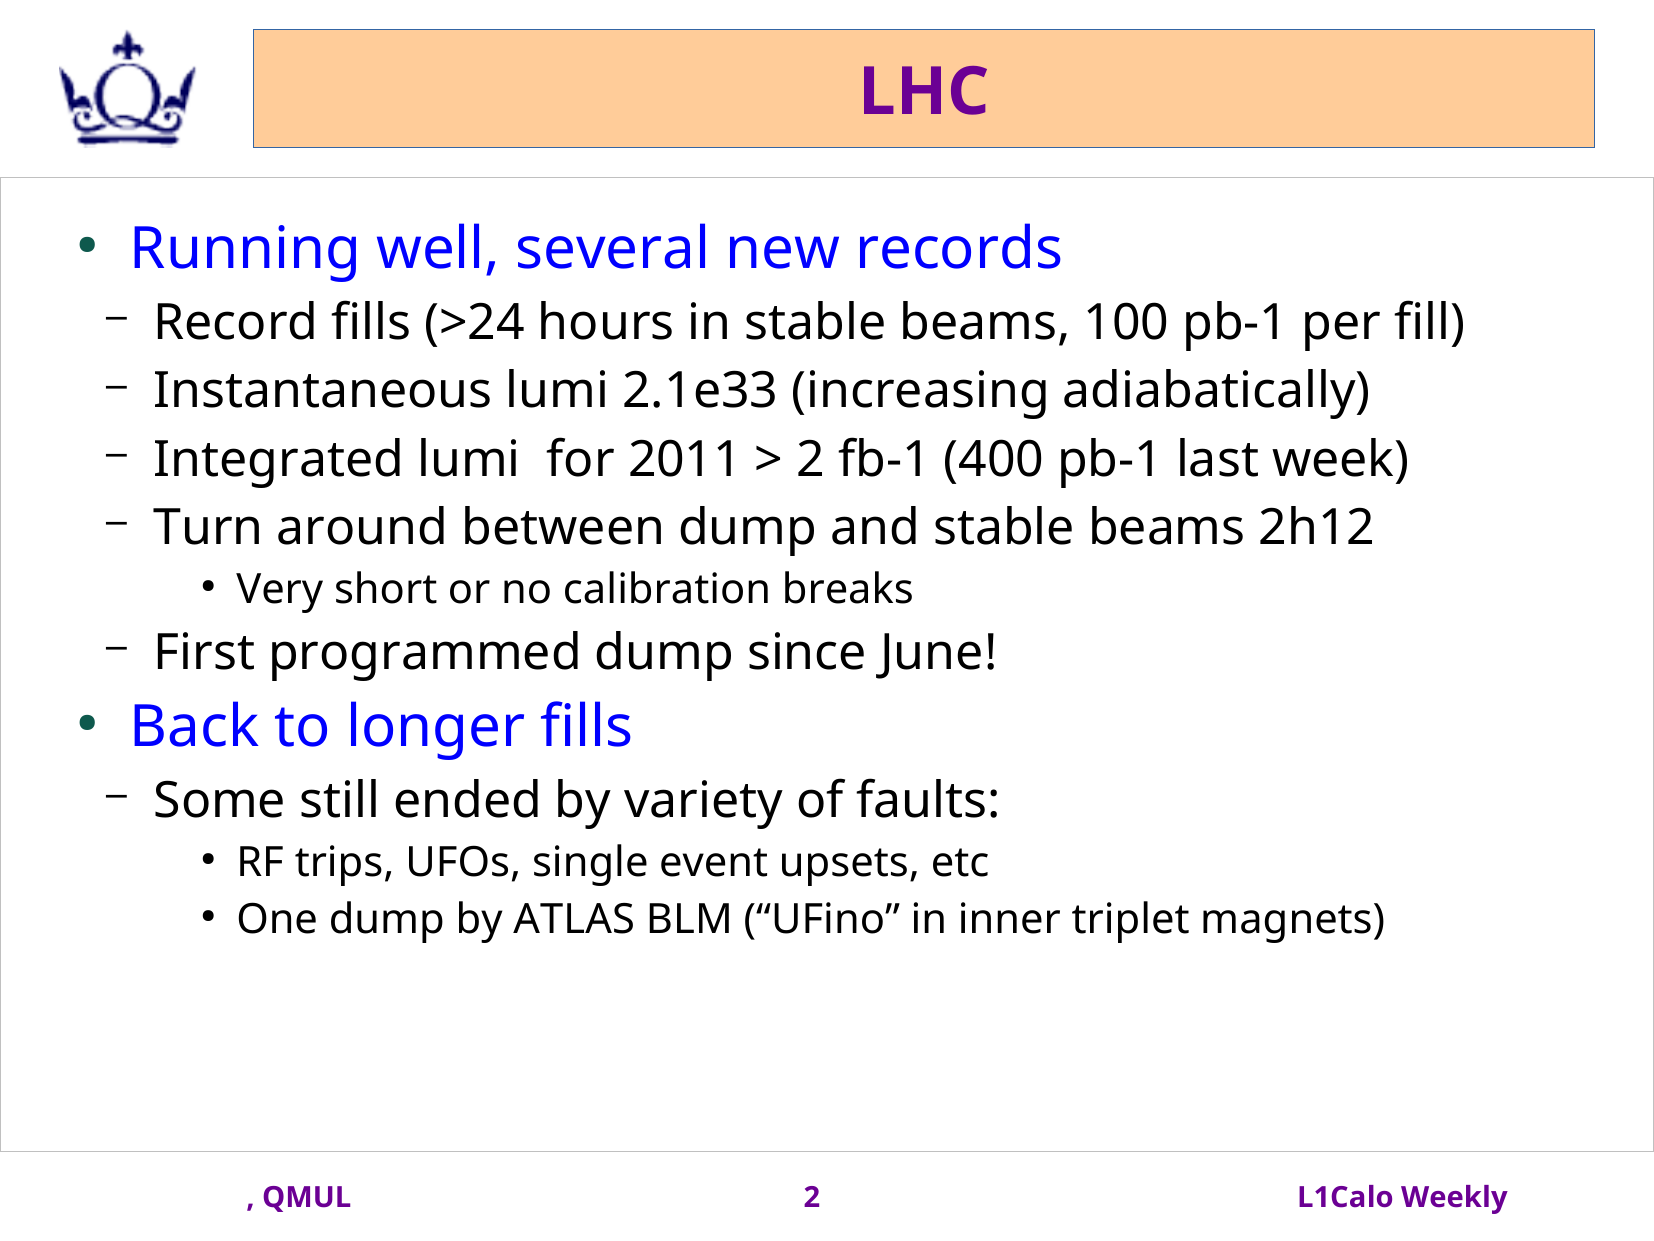

# LHC
Running well, several new records
Record fills (>24 hours in stable beams, 100 pb-1 per fill)
Instantaneous lumi 2.1e33 (increasing adiabatically)
Integrated lumi for 2011 > 2 fb-1 (400 pb-1 last week)
Turn around between dump and stable beams 2h12
Very short or no calibration breaks
First programmed dump since June!
Back to longer fills
Some still ended by variety of faults:
RF trips, UFOs, single event upsets, etc
One dump by ATLAS BLM (“UFino” in inner triplet magnets)